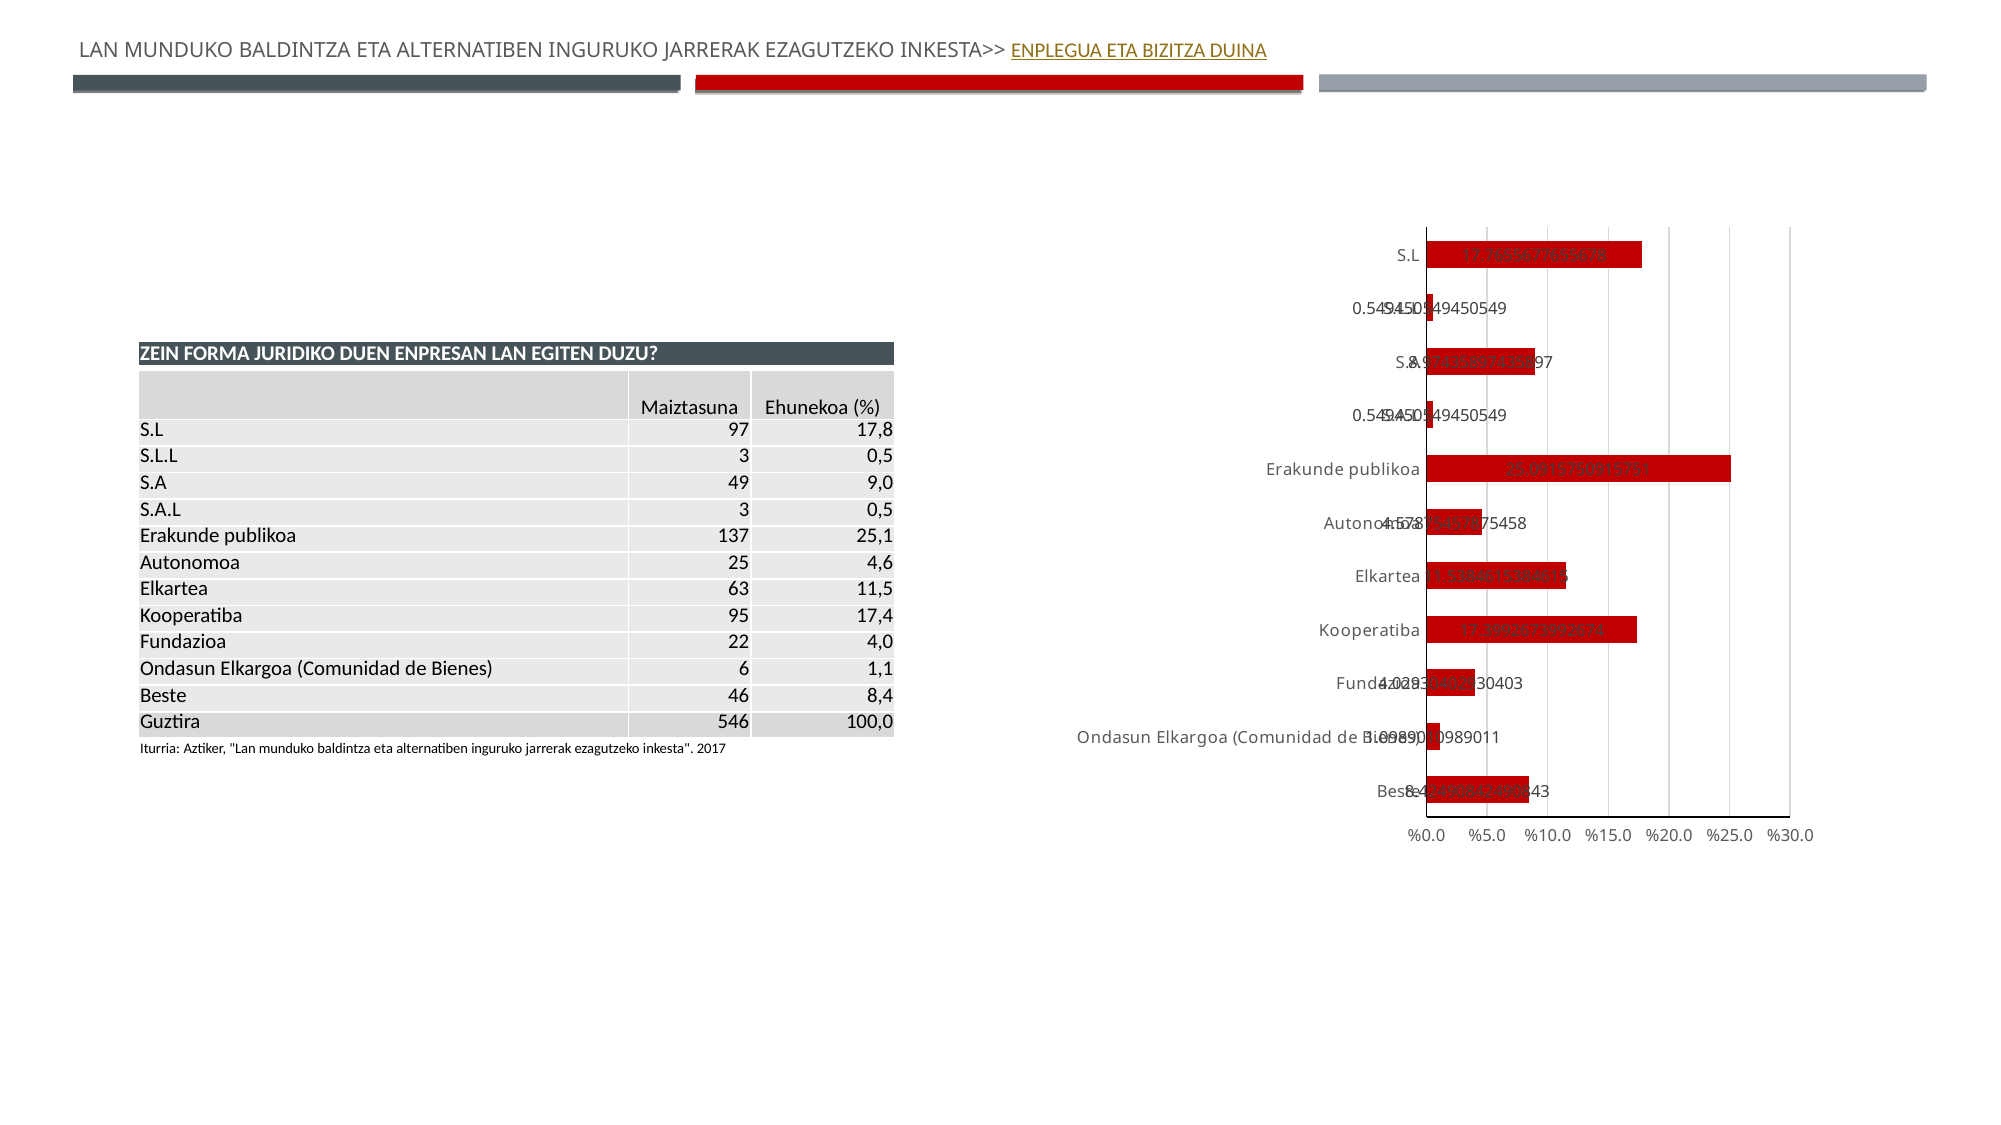

LAN MUNDUKO BALDINTZA ETA ALTERNATIBEN INGURUKO JARRERAK EZAGUTZEKO INKESTA>> ENPLEGUA ETA BIZITZA DUINA
### Chart
| Category | |
|---|---|
| Beste | 8.42490842490843 |
| Ondasun Elkargoa (Comunidad de Bienes) | 1.0989010989011 |
| Fundazioa | 4.02930402930403 |
| Kooperatiba | 17.3992673992674 |
| Elkartea | 11.5384615384615 |
| Autonomoa | 4.57875457875458 |
| Erakunde publikoa | 25.0915750915751 |
| S.A.L | 0.549450549450549 |
| S.A | 8.97435897435897 |
| S.L.L | 0.549450549450549 |
| S.L | 17.7655677655678 || ZEIN FORMA JURIDIKO DUEN ENPRESAN LAN EGITEN DUZU? | | |
| --- | --- | --- |
| | Maiztasuna | Ehunekoa (%) |
| S.L | 97 | 17,8 |
| S.L.L | 3 | 0,5 |
| S.A | 49 | 9,0 |
| S.A.L | 3 | 0,5 |
| Erakunde publikoa | 137 | 25,1 |
| Autonomoa | 25 | 4,6 |
| Elkartea | 63 | 11,5 |
| Kooperatiba | 95 | 17,4 |
| Fundazioa | 22 | 4,0 |
| Ondasun Elkargoa (Comunidad de Bienes) | 6 | 1,1 |
| Beste | 46 | 8,4 |
| Guztira | 546 | 100,0 |
| Iturria: Aztiker, "Lan munduko baldintza eta alternatiben inguruko jarrerak ezagutzeko inkesta". 2017 | | |